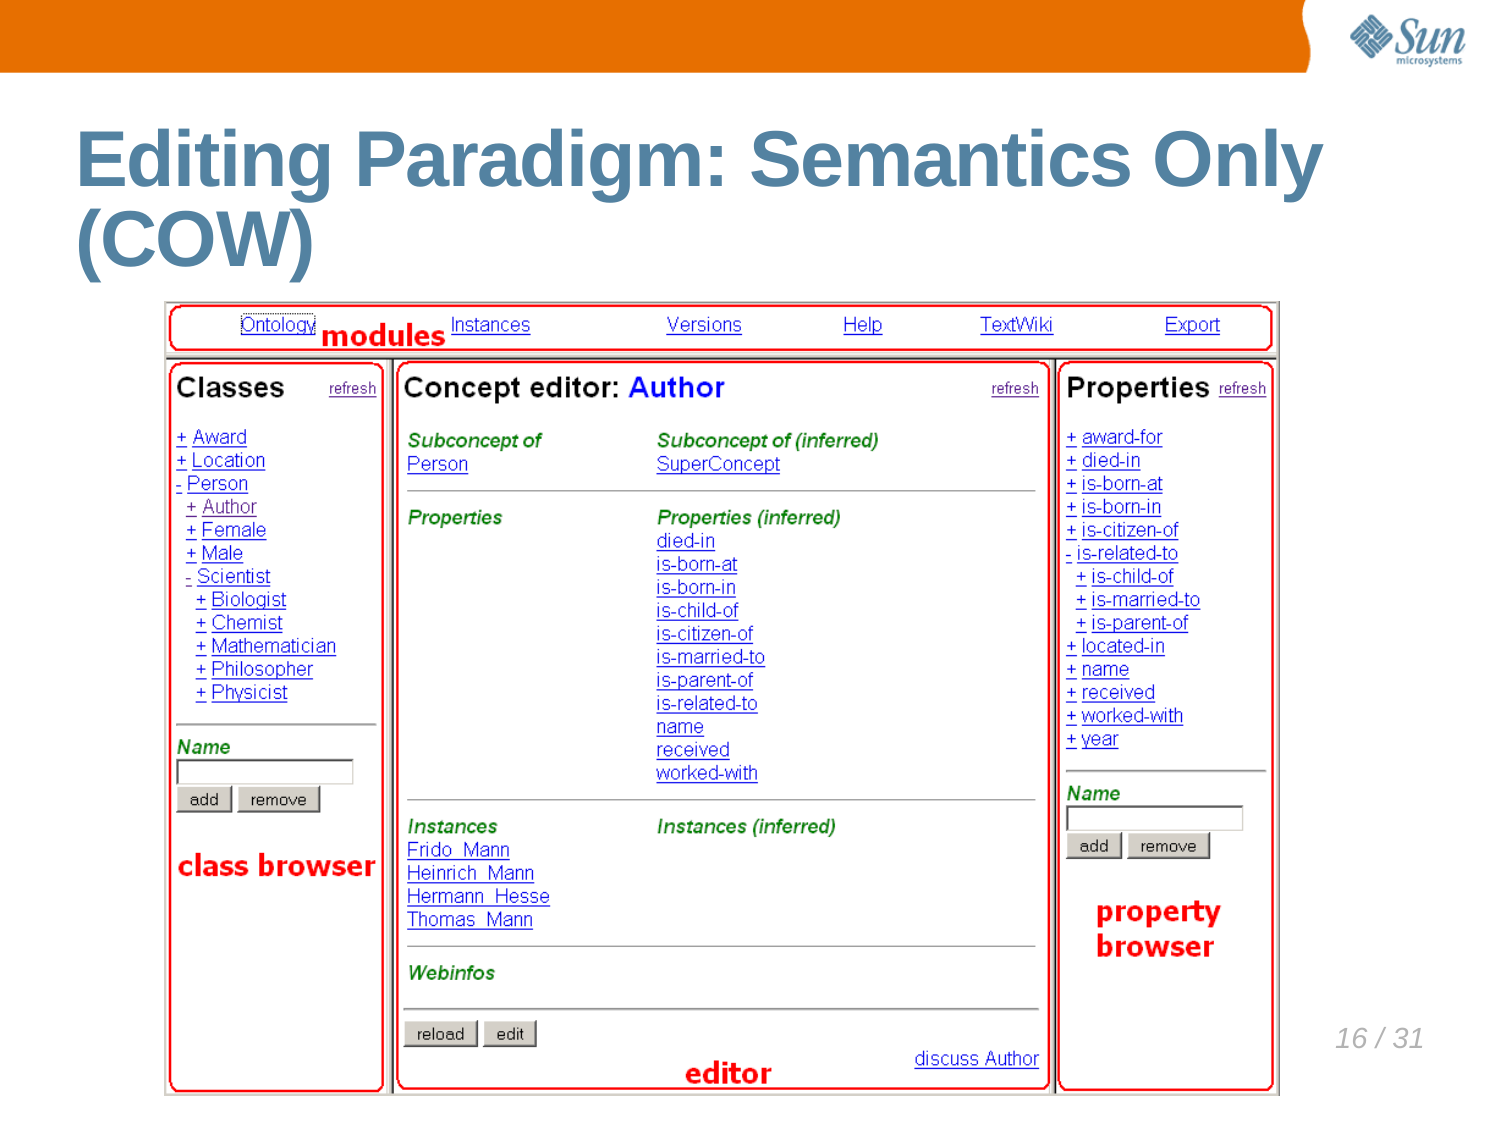

# Editing Paradigm: Semantics Only (COW)
16